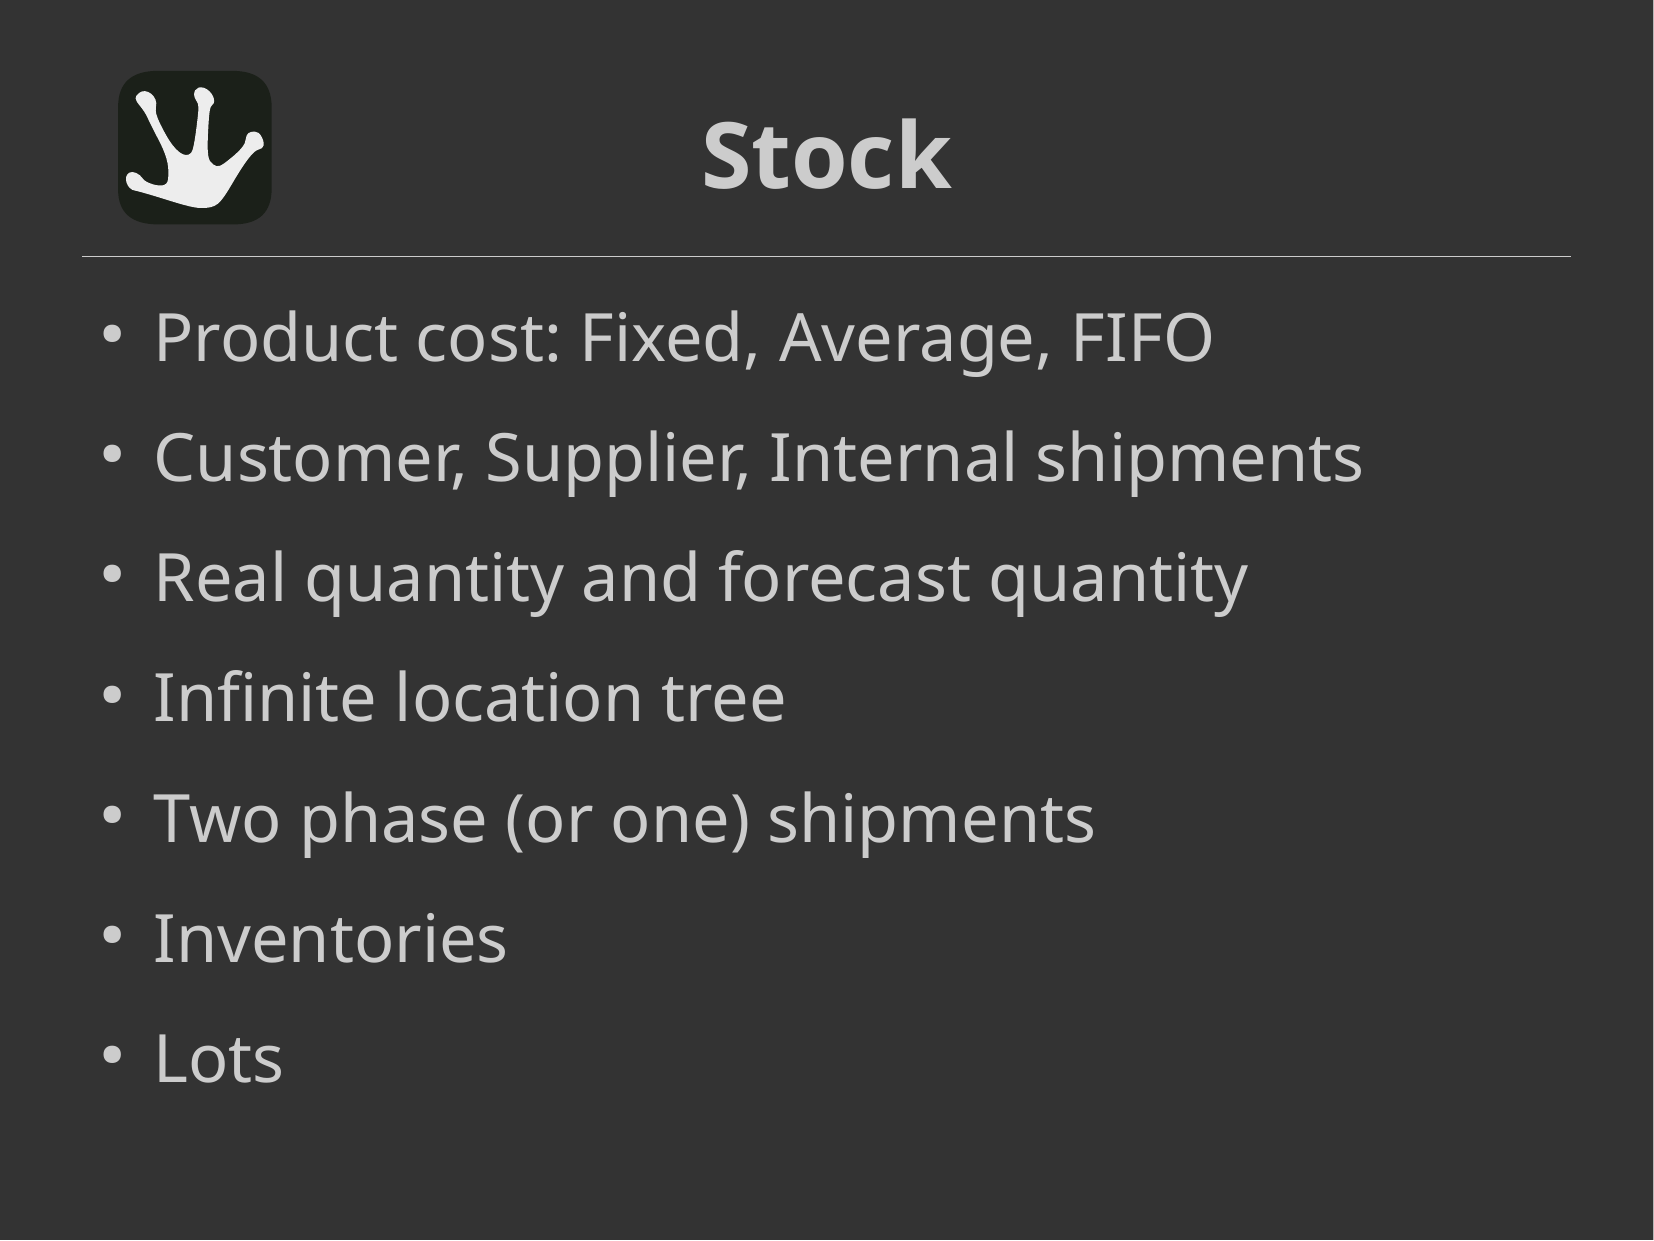

# Stock
Product cost: Fixed, Average, FIFO
Customer, Supplier, Internal shipments
Real quantity and forecast quantity
Infinite location tree
Two phase (or one) shipments
Inventories
Lots